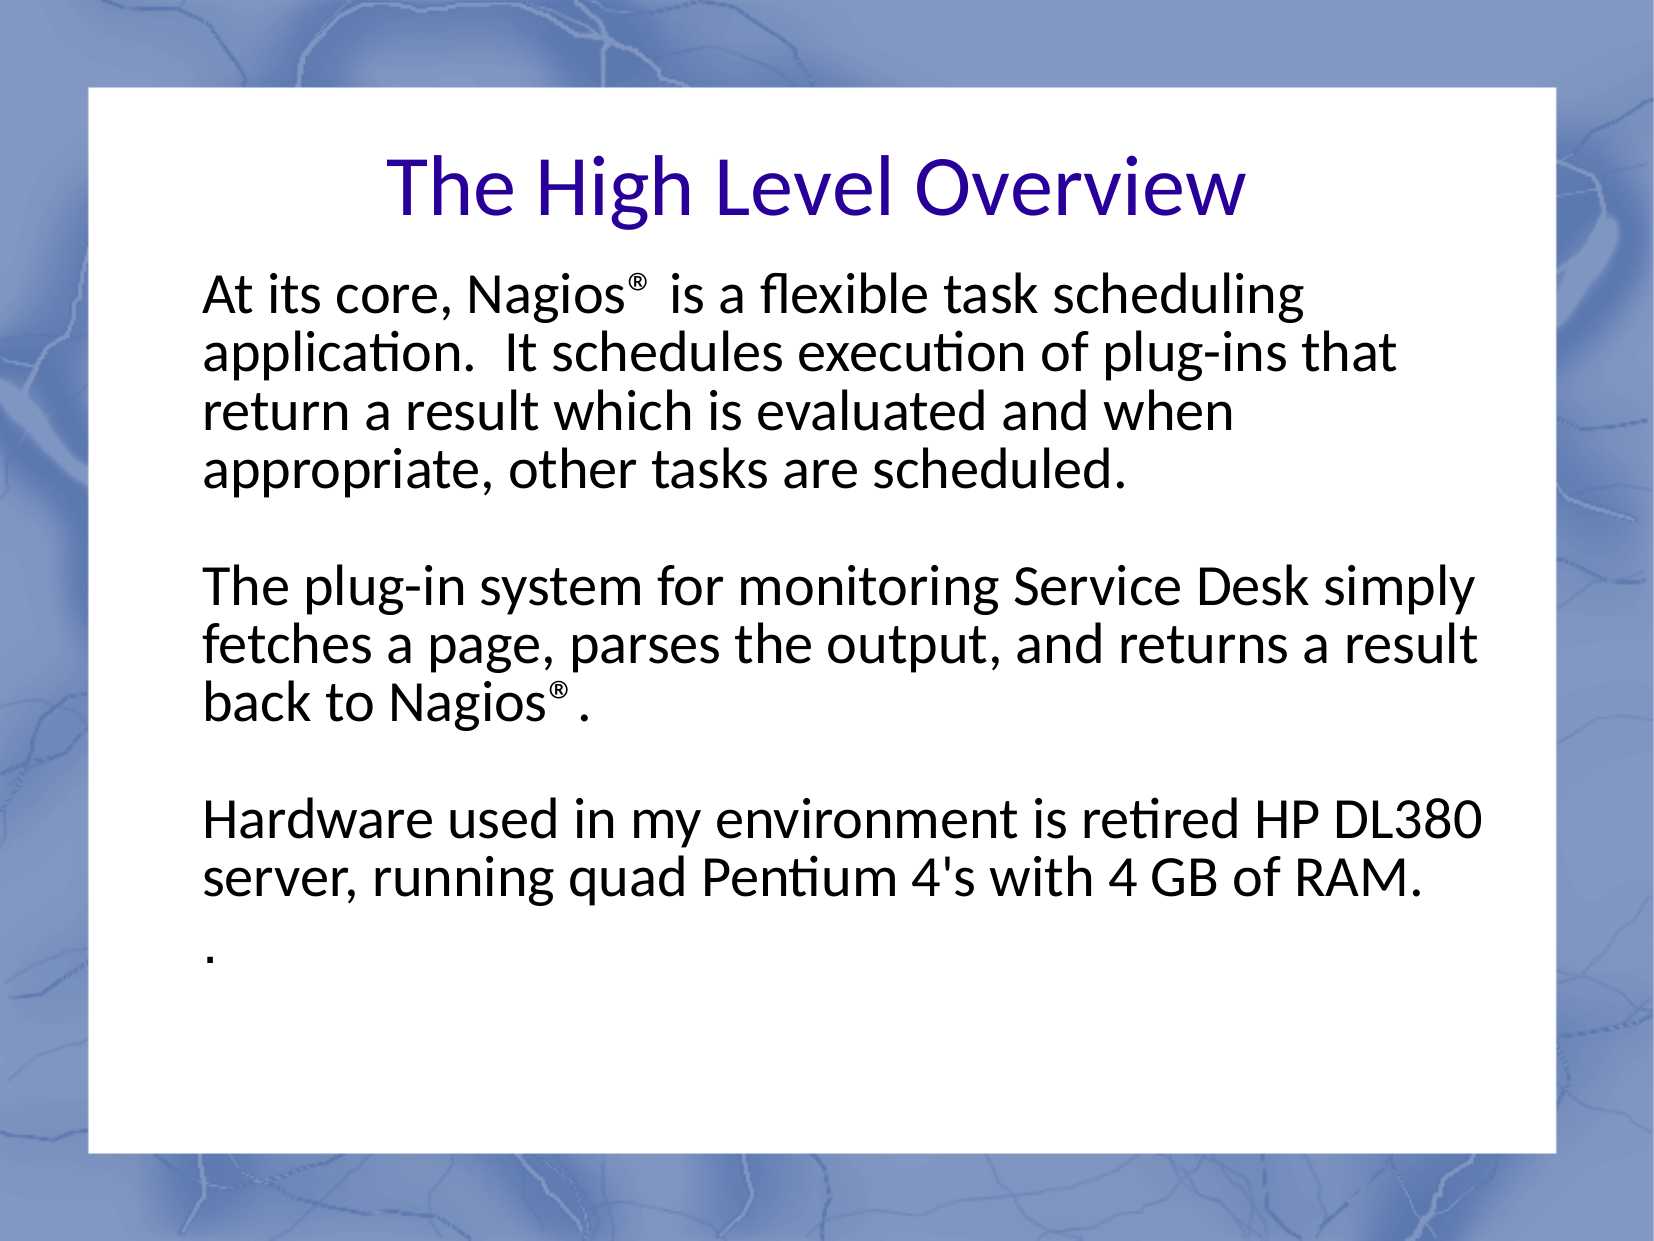

# The High Level Overview
At its core, Nagios® is a flexible task scheduling application. It schedules execution of plug-ins that return a result which is evaluated and when appropriate, other tasks are scheduled.
The plug-in system for monitoring Service Desk simply fetches a page, parses the output, and returns a result back to Nagios®.
Hardware used in my environment is retired HP DL380 server, running quad Pentium 4's with 4 GB of RAM.
.